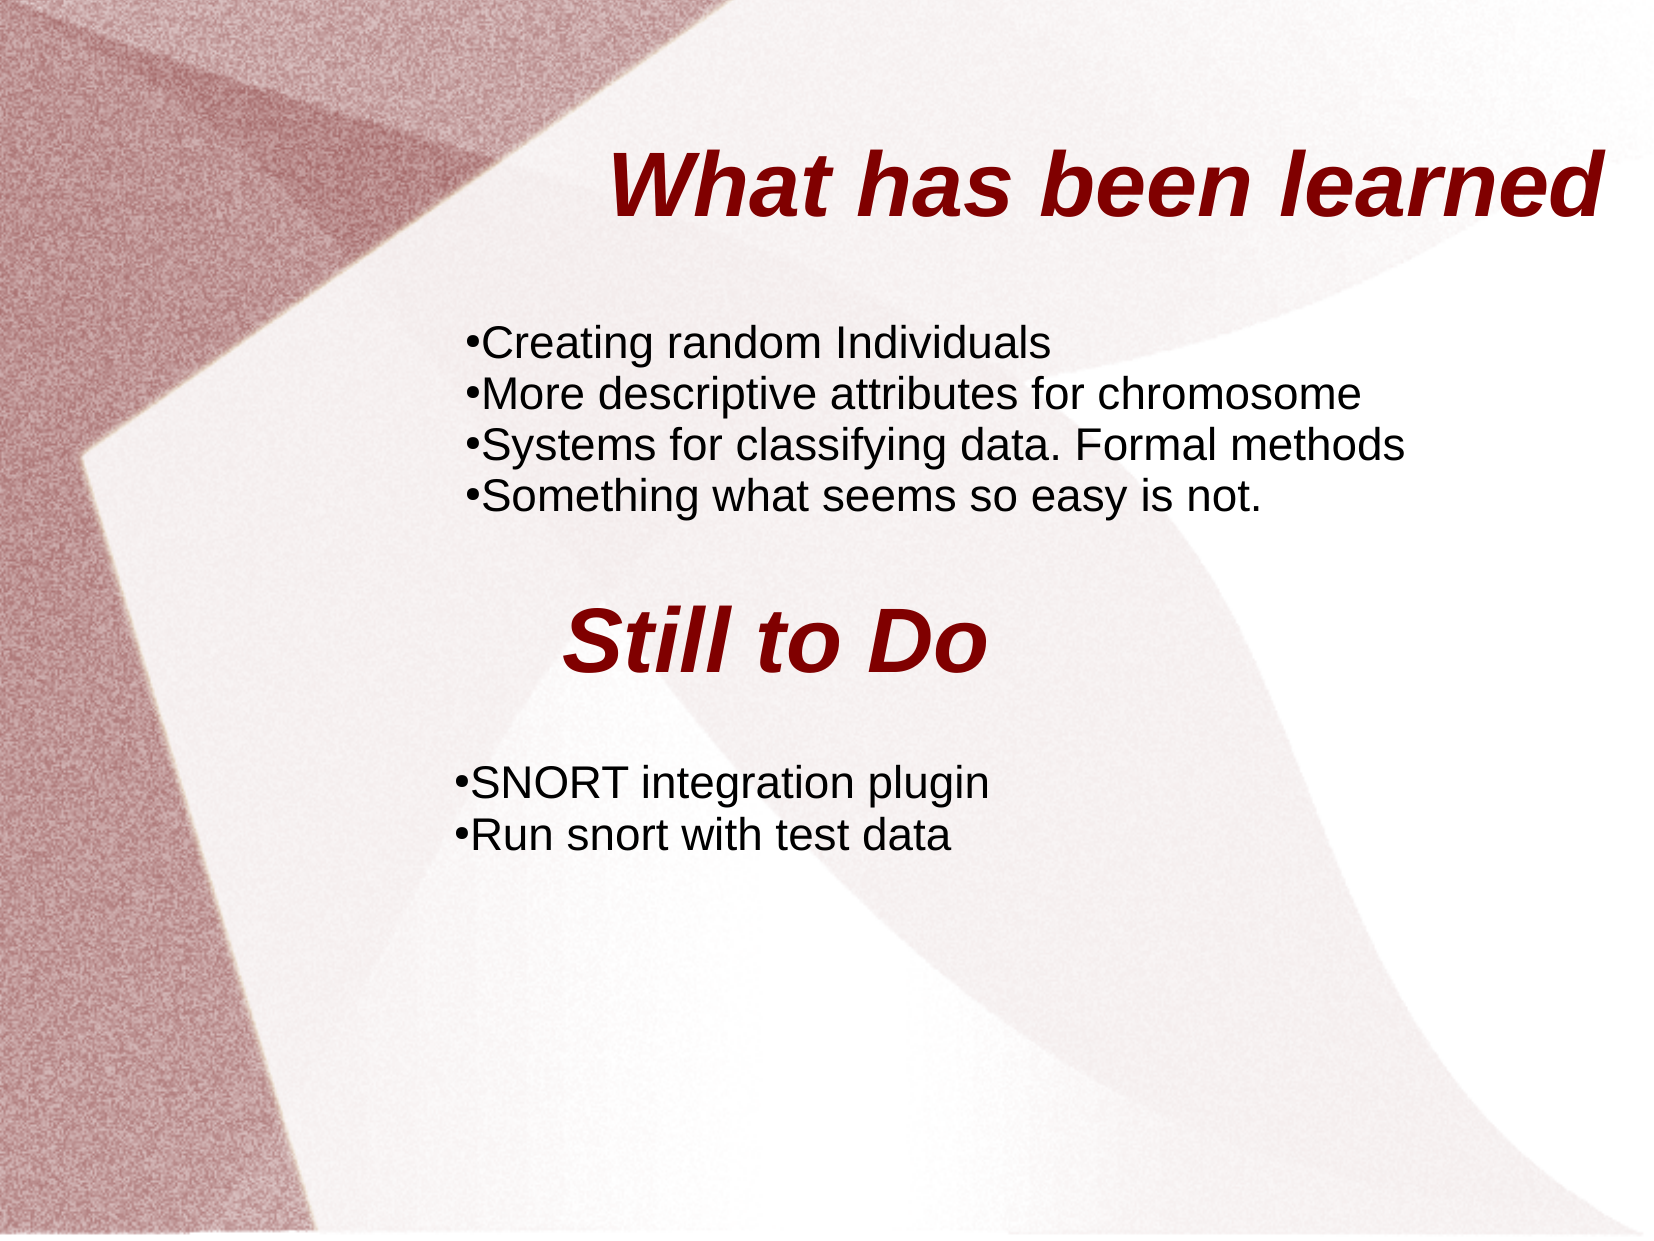

# What has been learned
Creating random Individuals
More descriptive attributes for chromosome
Systems for classifying data. Formal methods
Something what seems so easy is not.
Still to Do
SNORT integration plugin
Run snort with test data